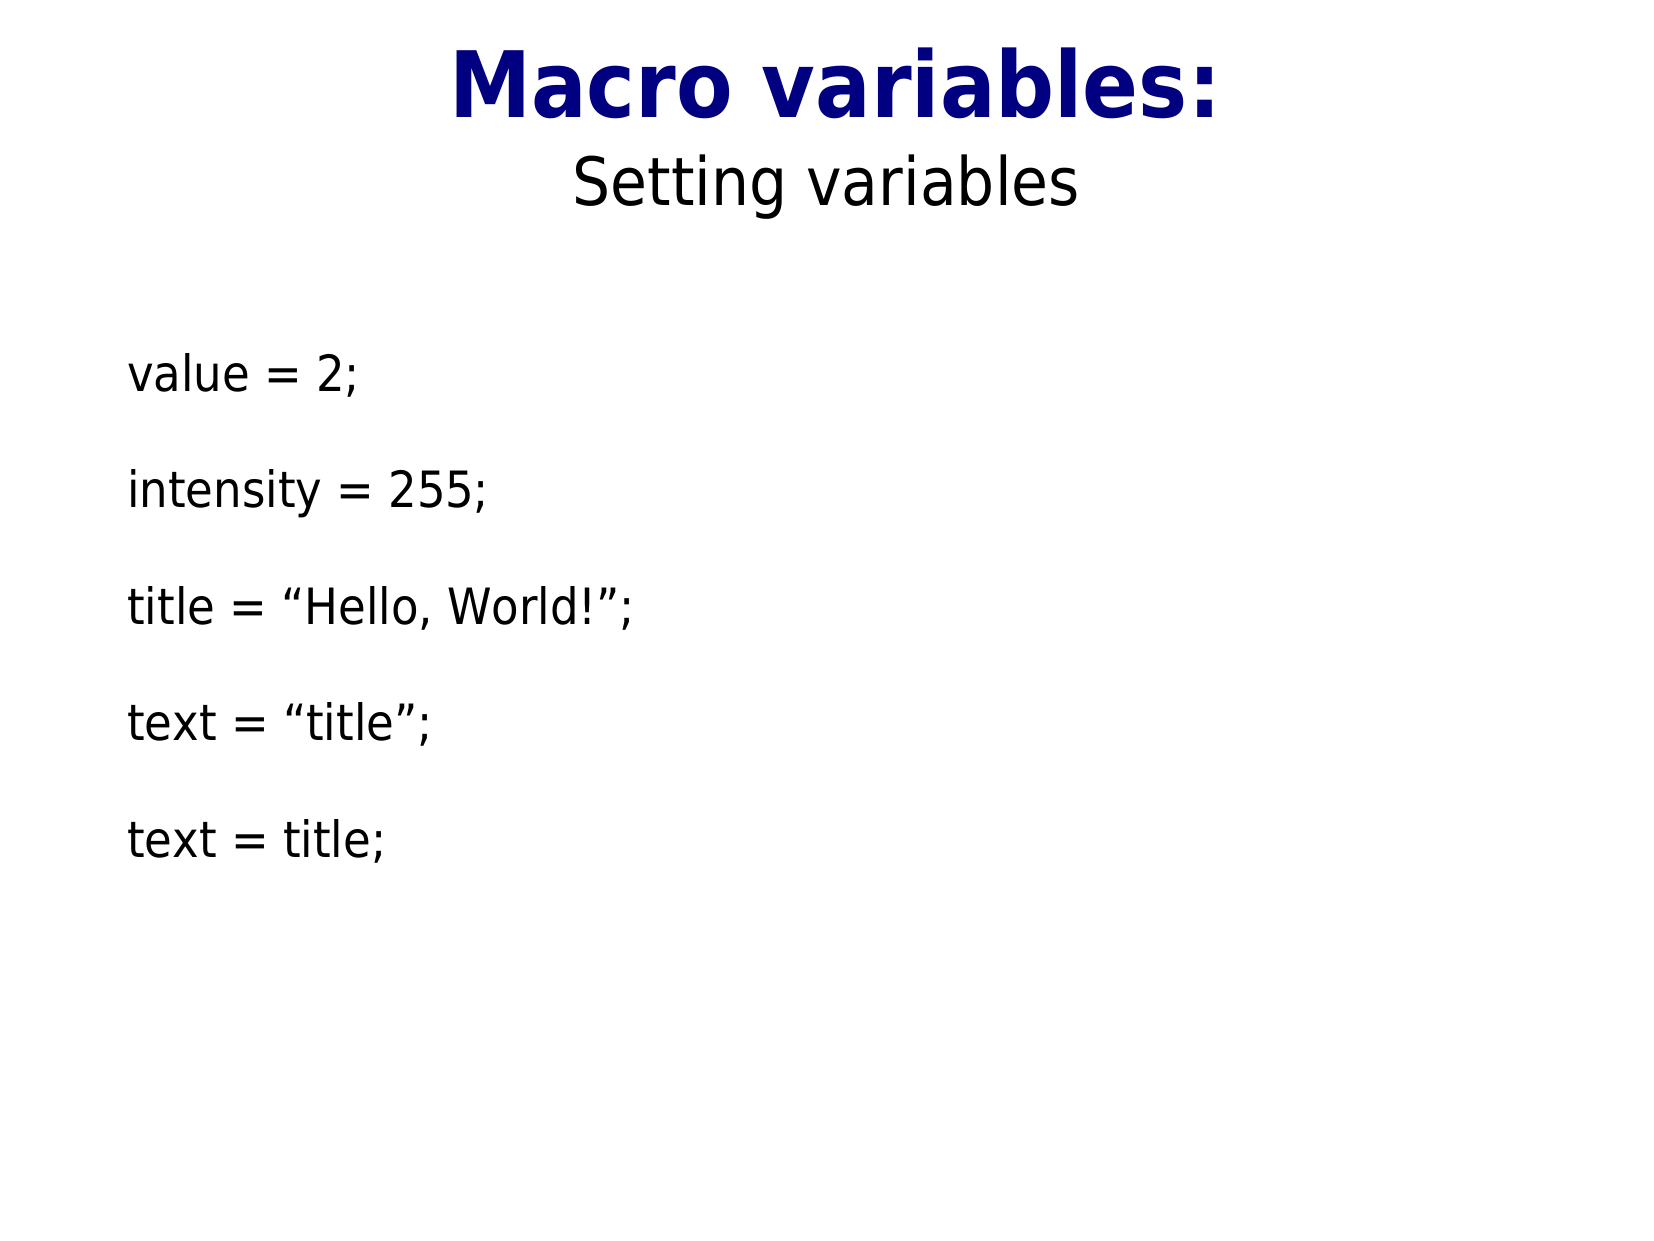

Macro variables:
# Setting variables
value = 2;
intensity = 255;
title = “Hello, World!”;
text = “title”;
text = title;